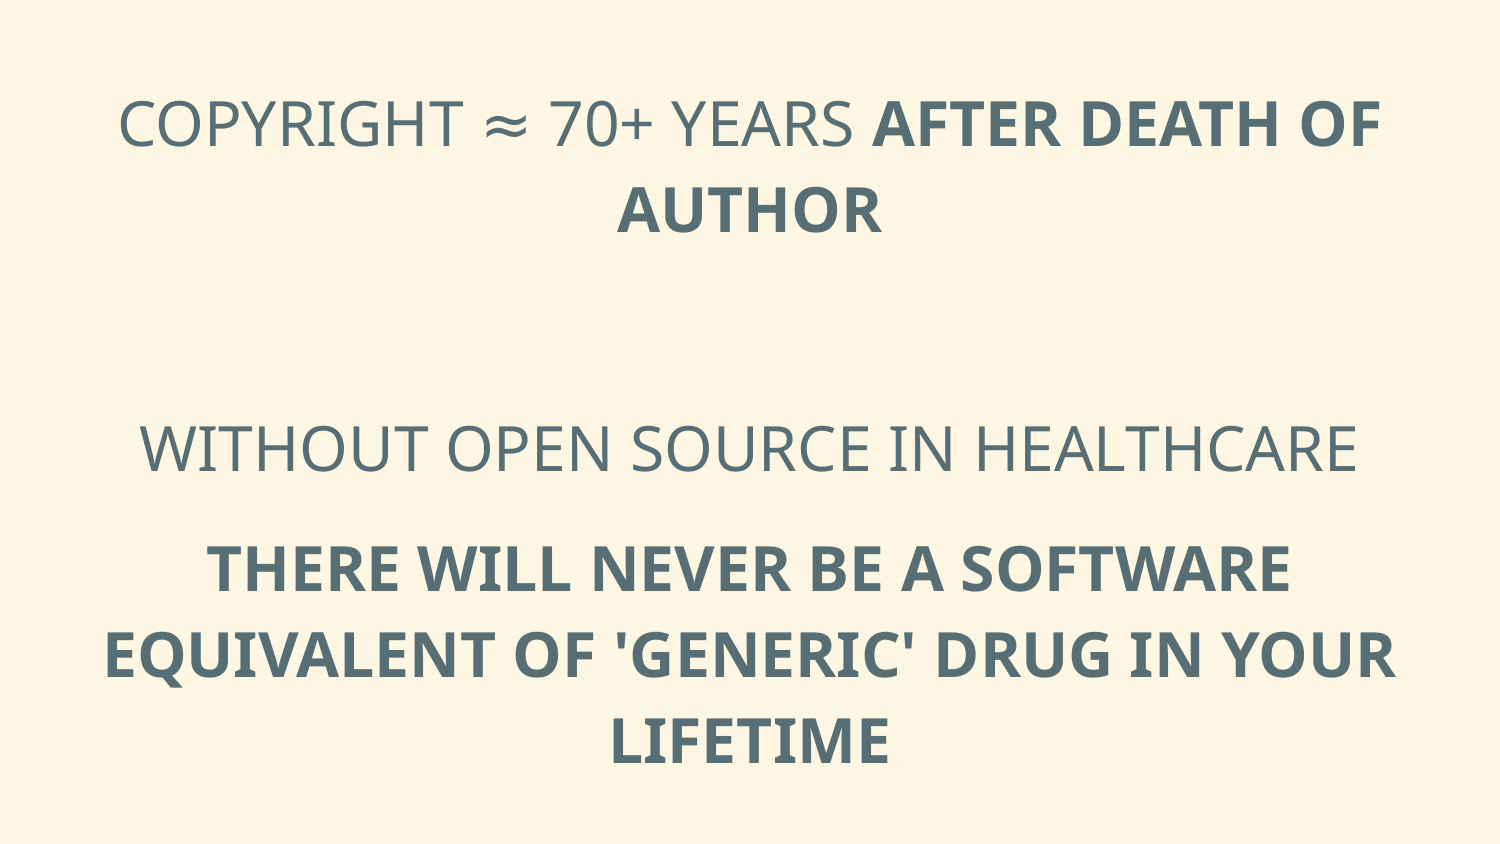

# COPYRIGHT ≈ 70+ YEARS AFTER DEATH OF AUTHOR
WITHOUT OPEN SOURCE IN HEALTHCARE
THERE WILL NEVER BE A SOFTWARE EQUIVALENT OF 'GENERIC' DRUG IN YOUR LIFETIME